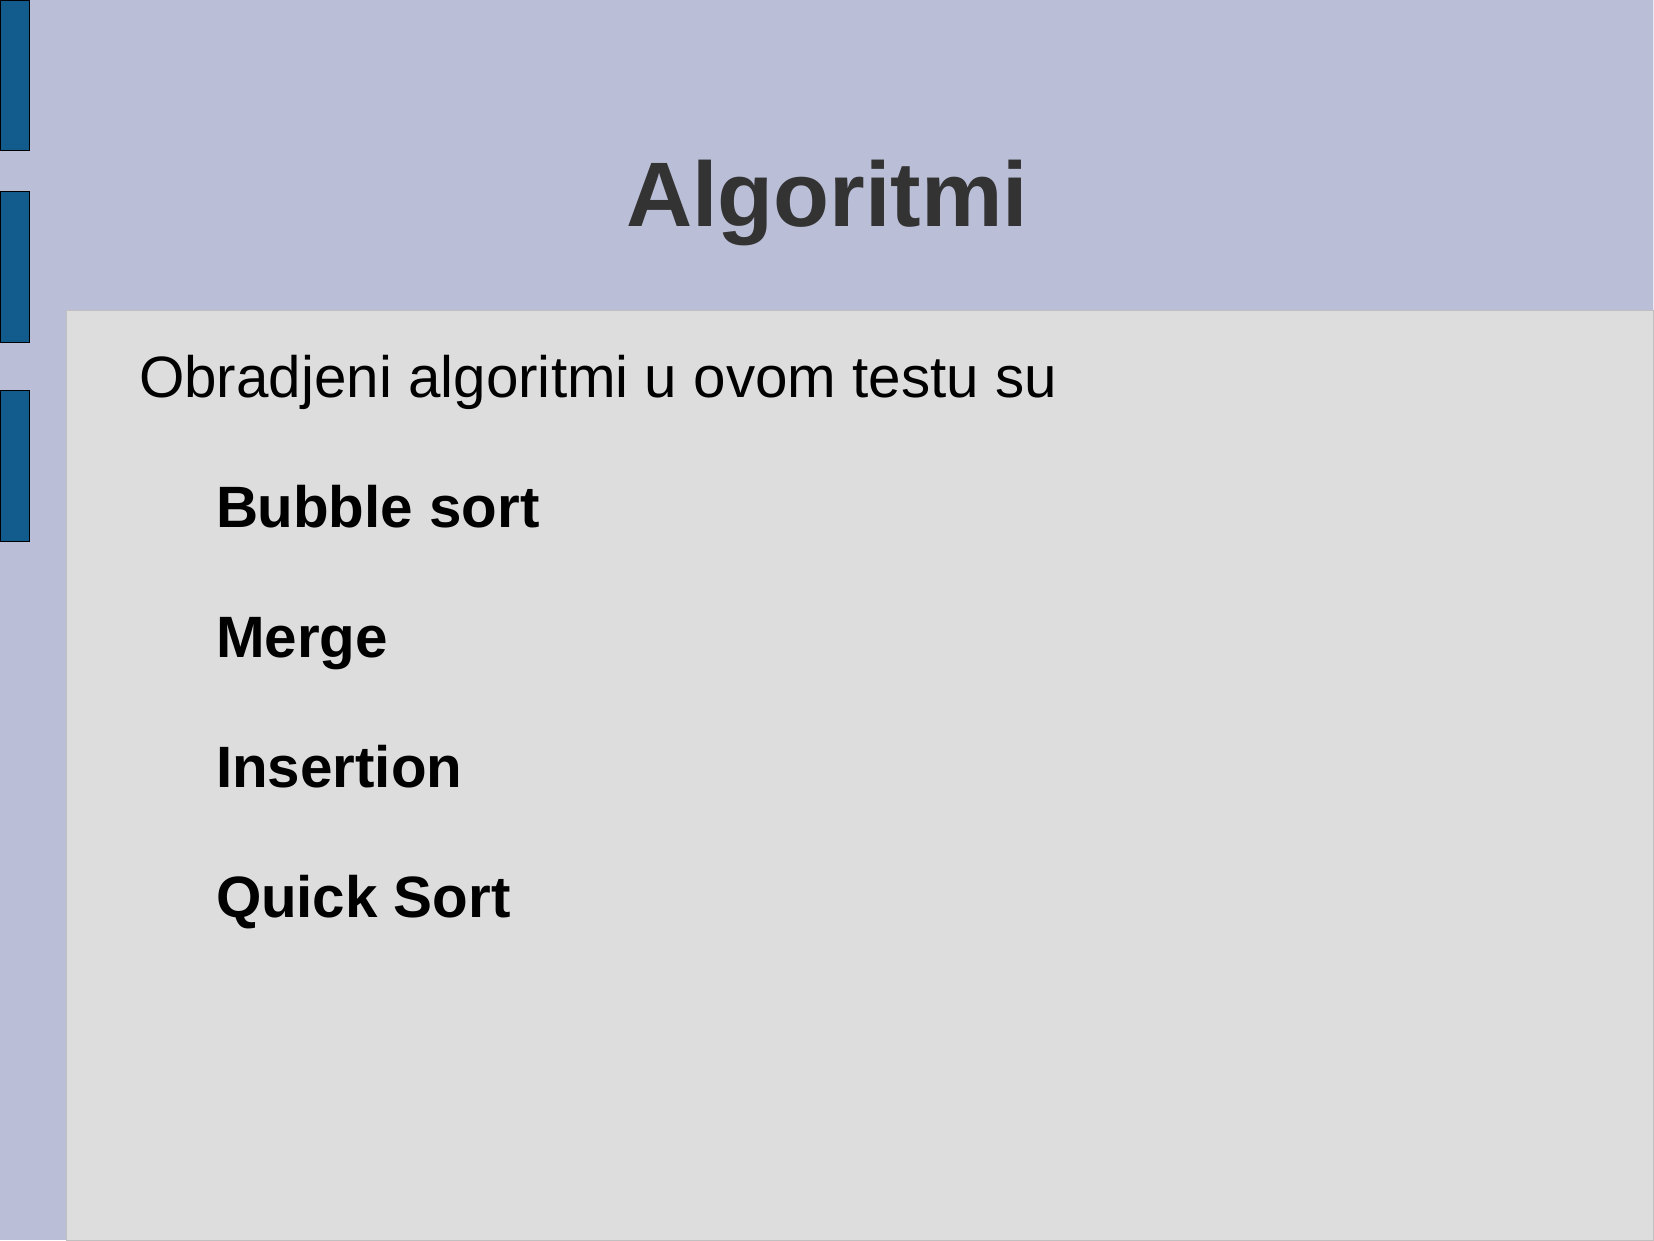

# Algoritmi
Obradjeni algoritmi u ovom testu su
Bubble sort
Merge
Insertion
Quick Sort